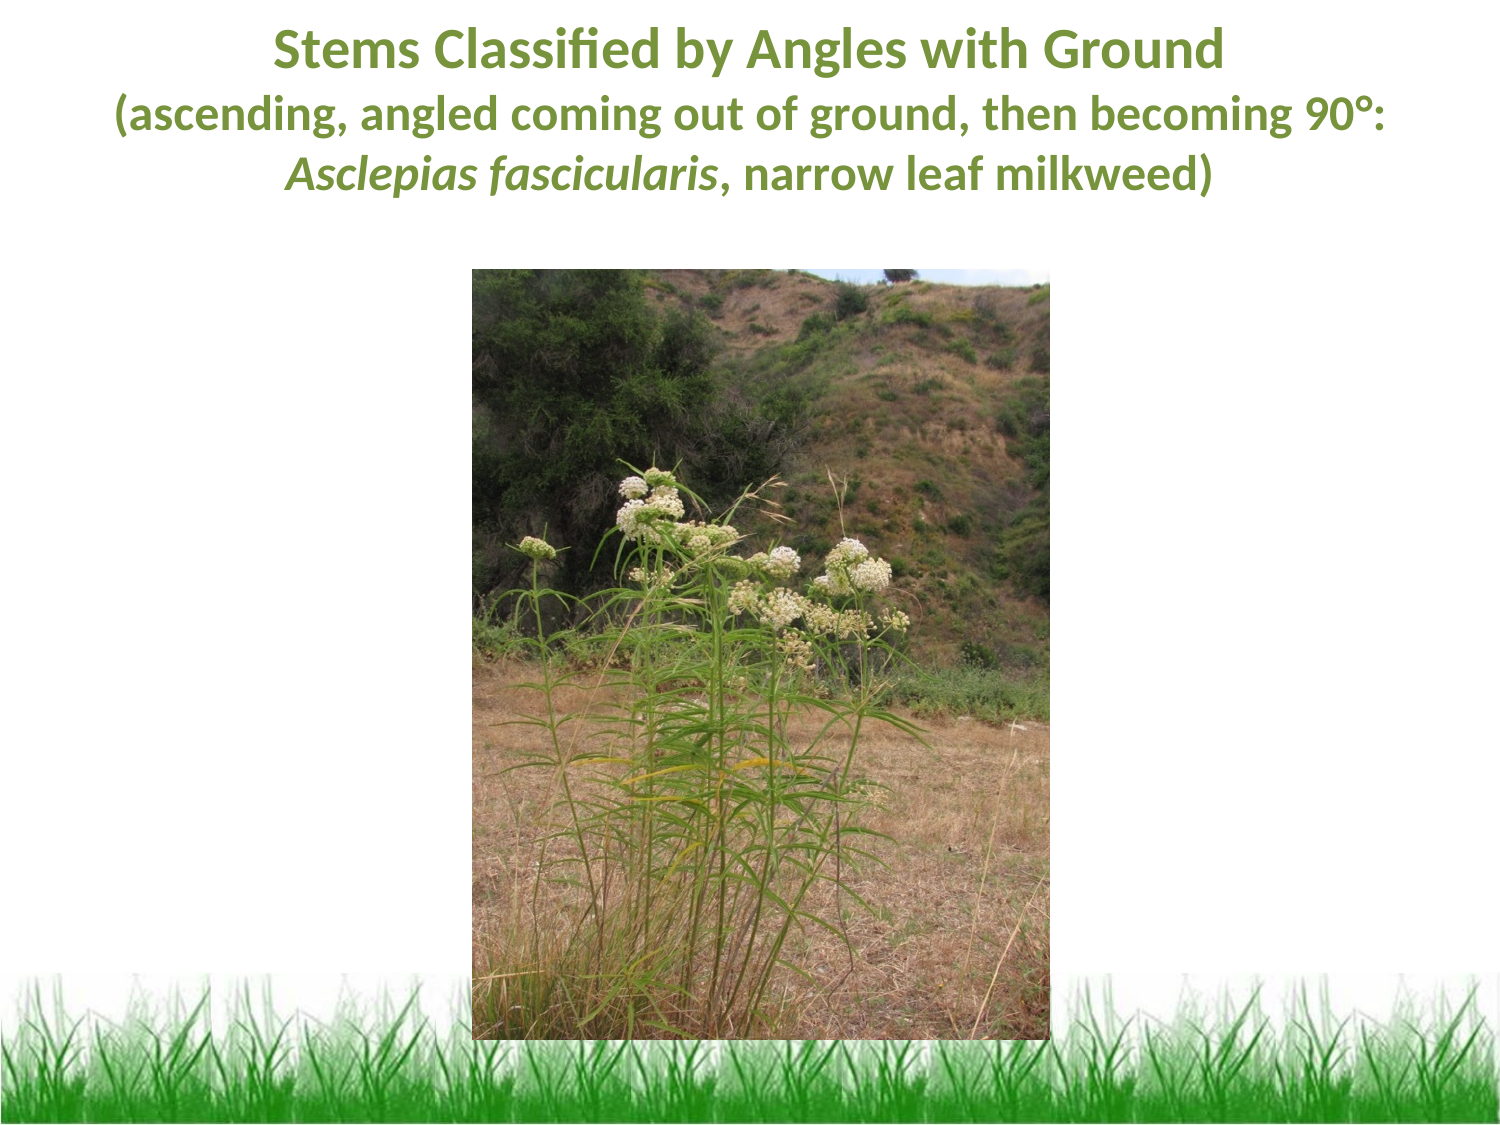

# Stems Classified by Angles with Ground (ascending, angled coming out of ground, then becoming 90°: Asclepias fascicularis, narrow leaf milkweed)